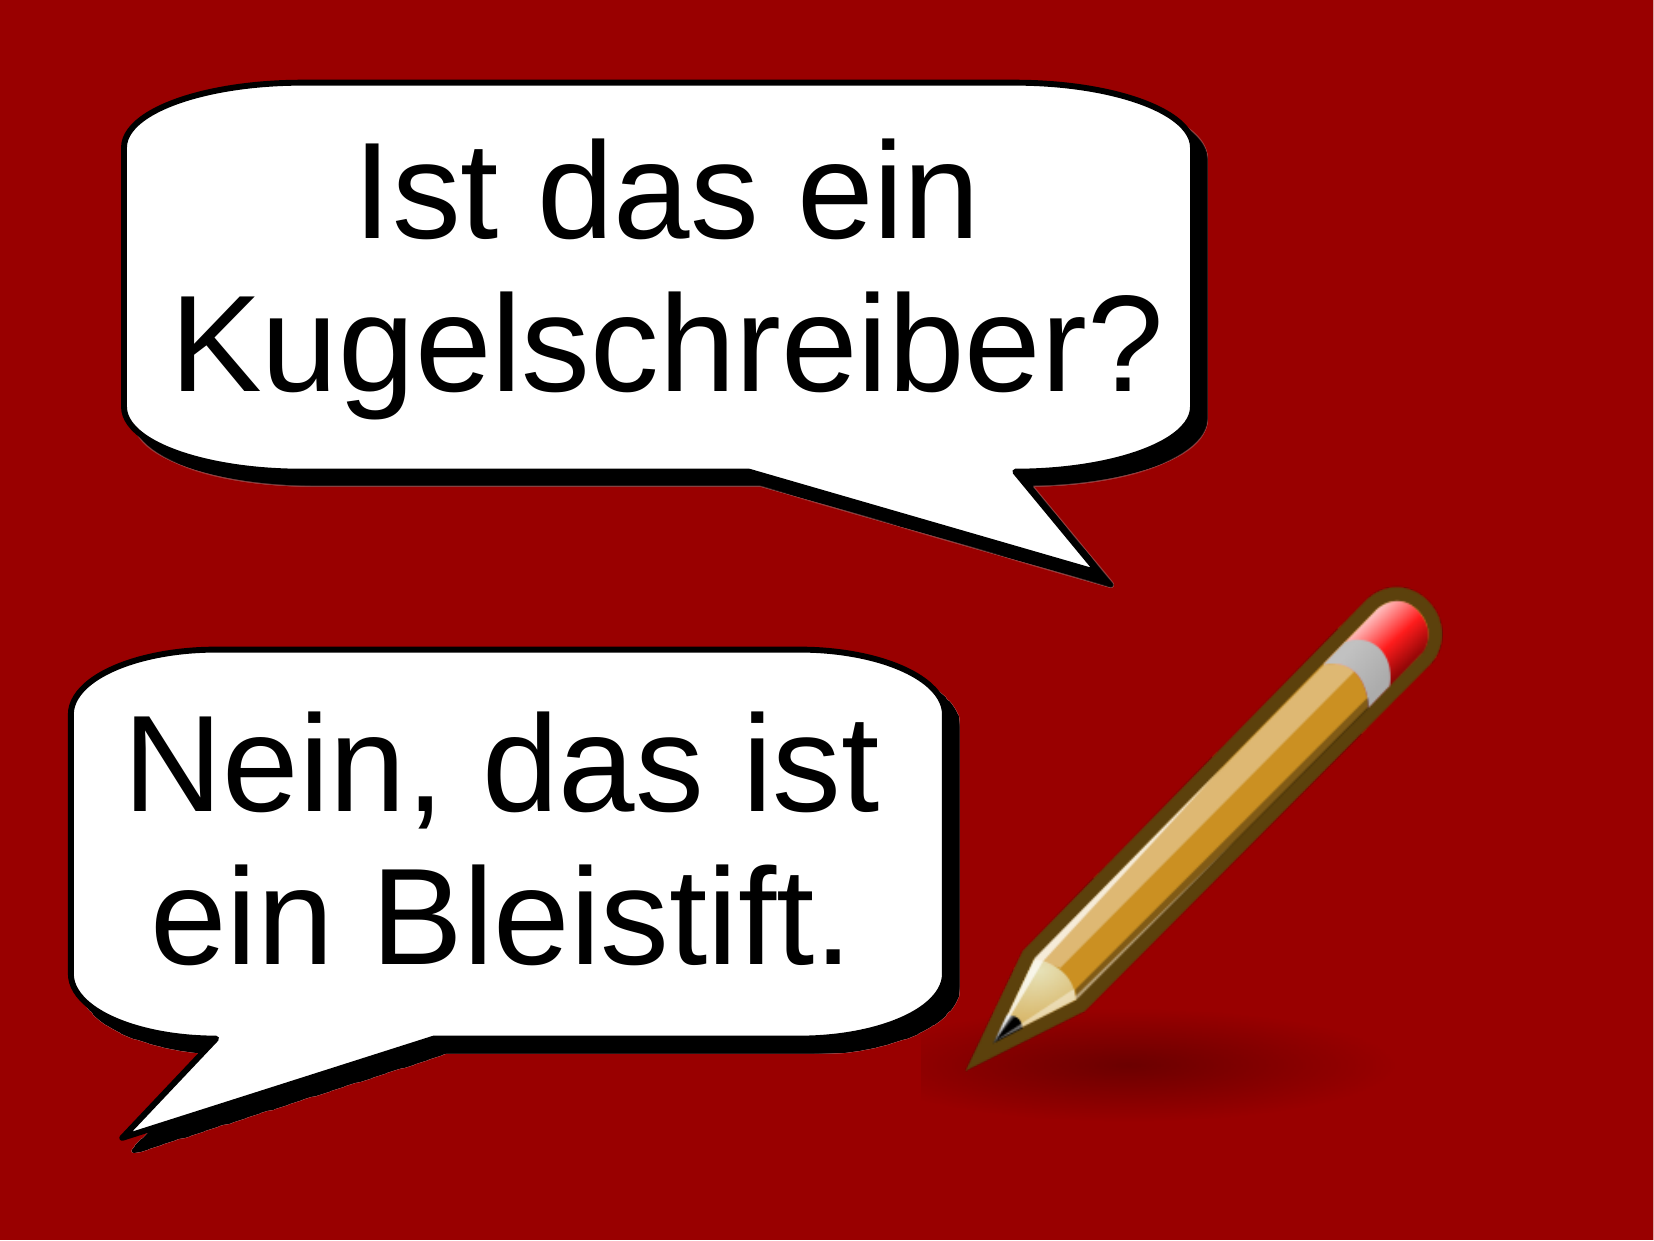

Ist das ein
Kugelschreiber?
Nein, das ist
ein Bleistift.